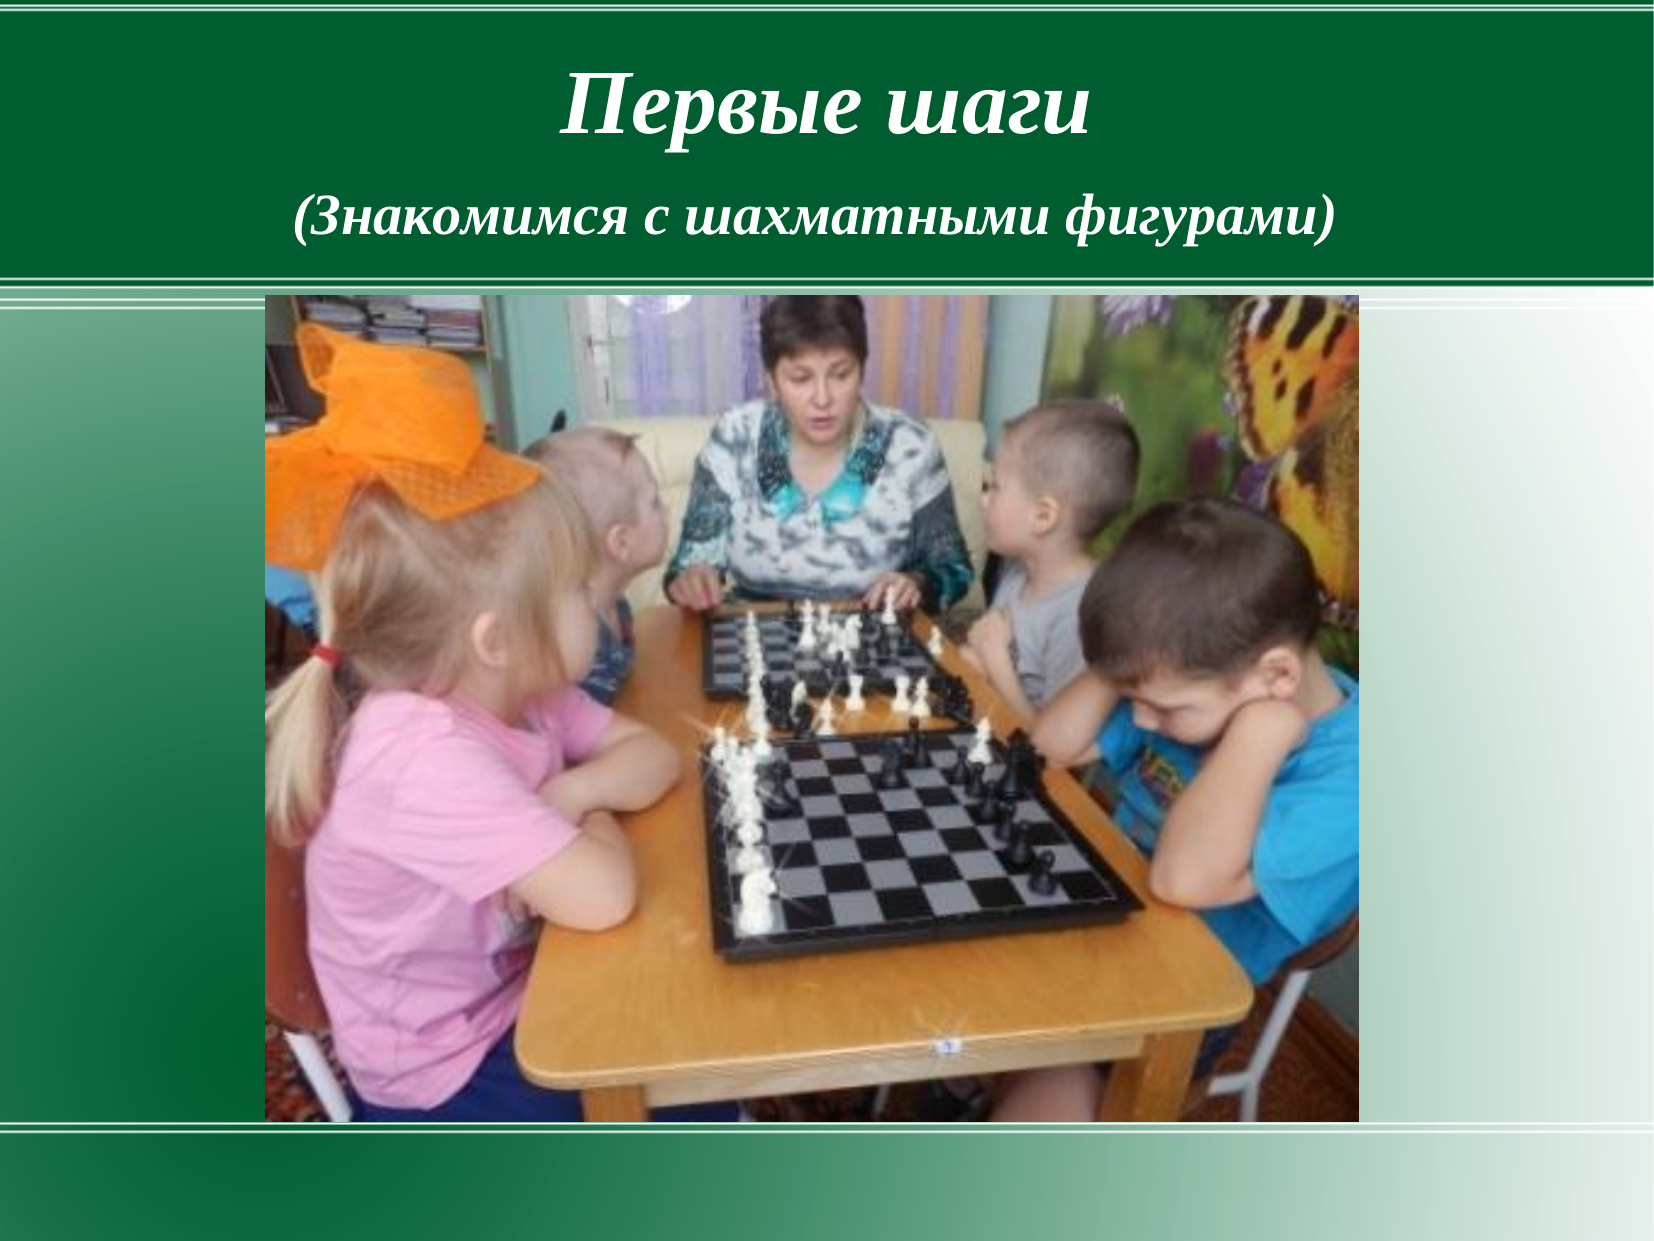

# Первые шаги (Знакомимся с шахматными фигурами)